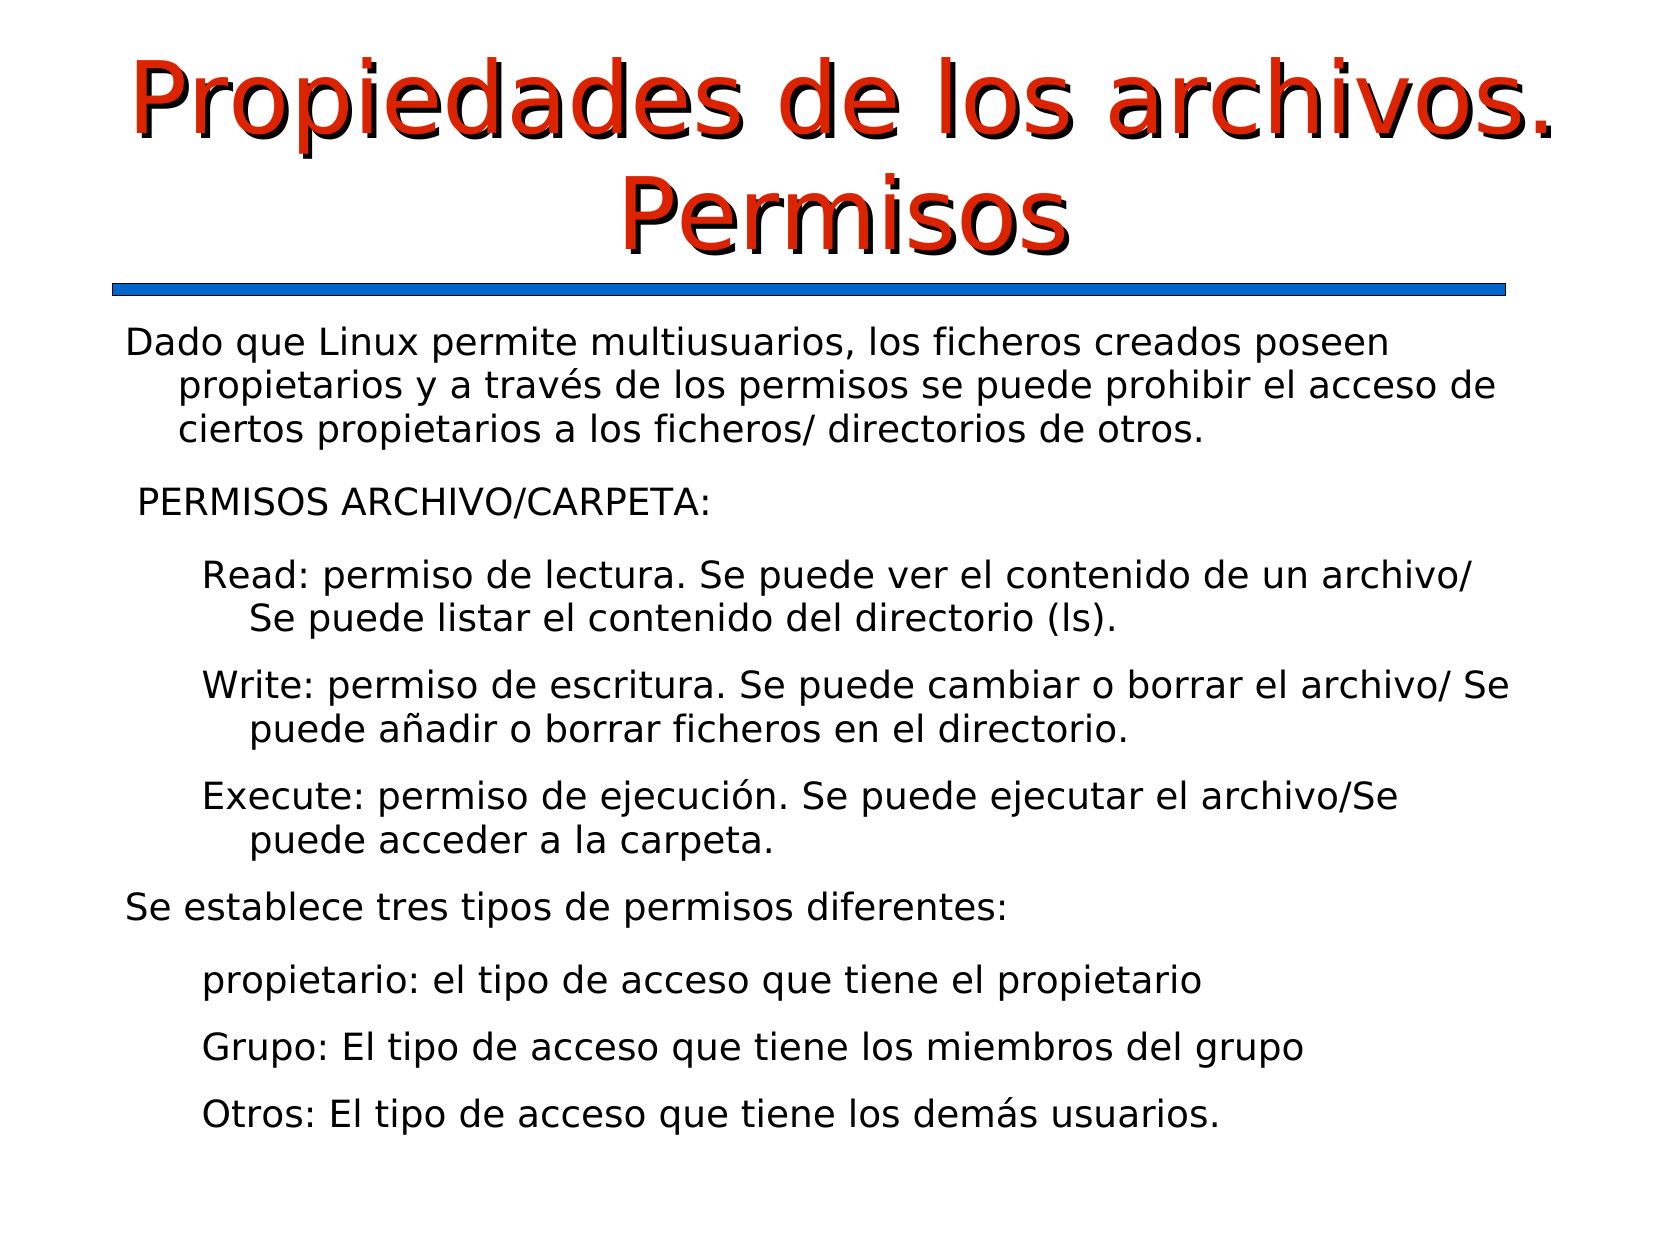

# Propiedades de los archivos. Permisos
Dado que Linux permite multiusuarios, los ficheros creados poseen propietarios y a través de los permisos se puede prohibir el acceso de ciertos propietarios a los ficheros/ directorios de otros.
 PERMISOS ARCHIVO/CARPETA:
Read: permiso de lectura. Se puede ver el contenido de un archivo/ Se puede listar el contenido del directorio (ls).
Write: permiso de escritura. Se puede cambiar o borrar el archivo/ Se puede añadir o borrar ficheros en el directorio.
Execute: permiso de ejecución. Se puede ejecutar el archivo/Se puede acceder a la carpeta.
Se establece tres tipos de permisos diferentes:
propietario: el tipo de acceso que tiene el propietario
Grupo: El tipo de acceso que tiene los miembros del grupo
Otros: El tipo de acceso que tiene los demás usuarios.